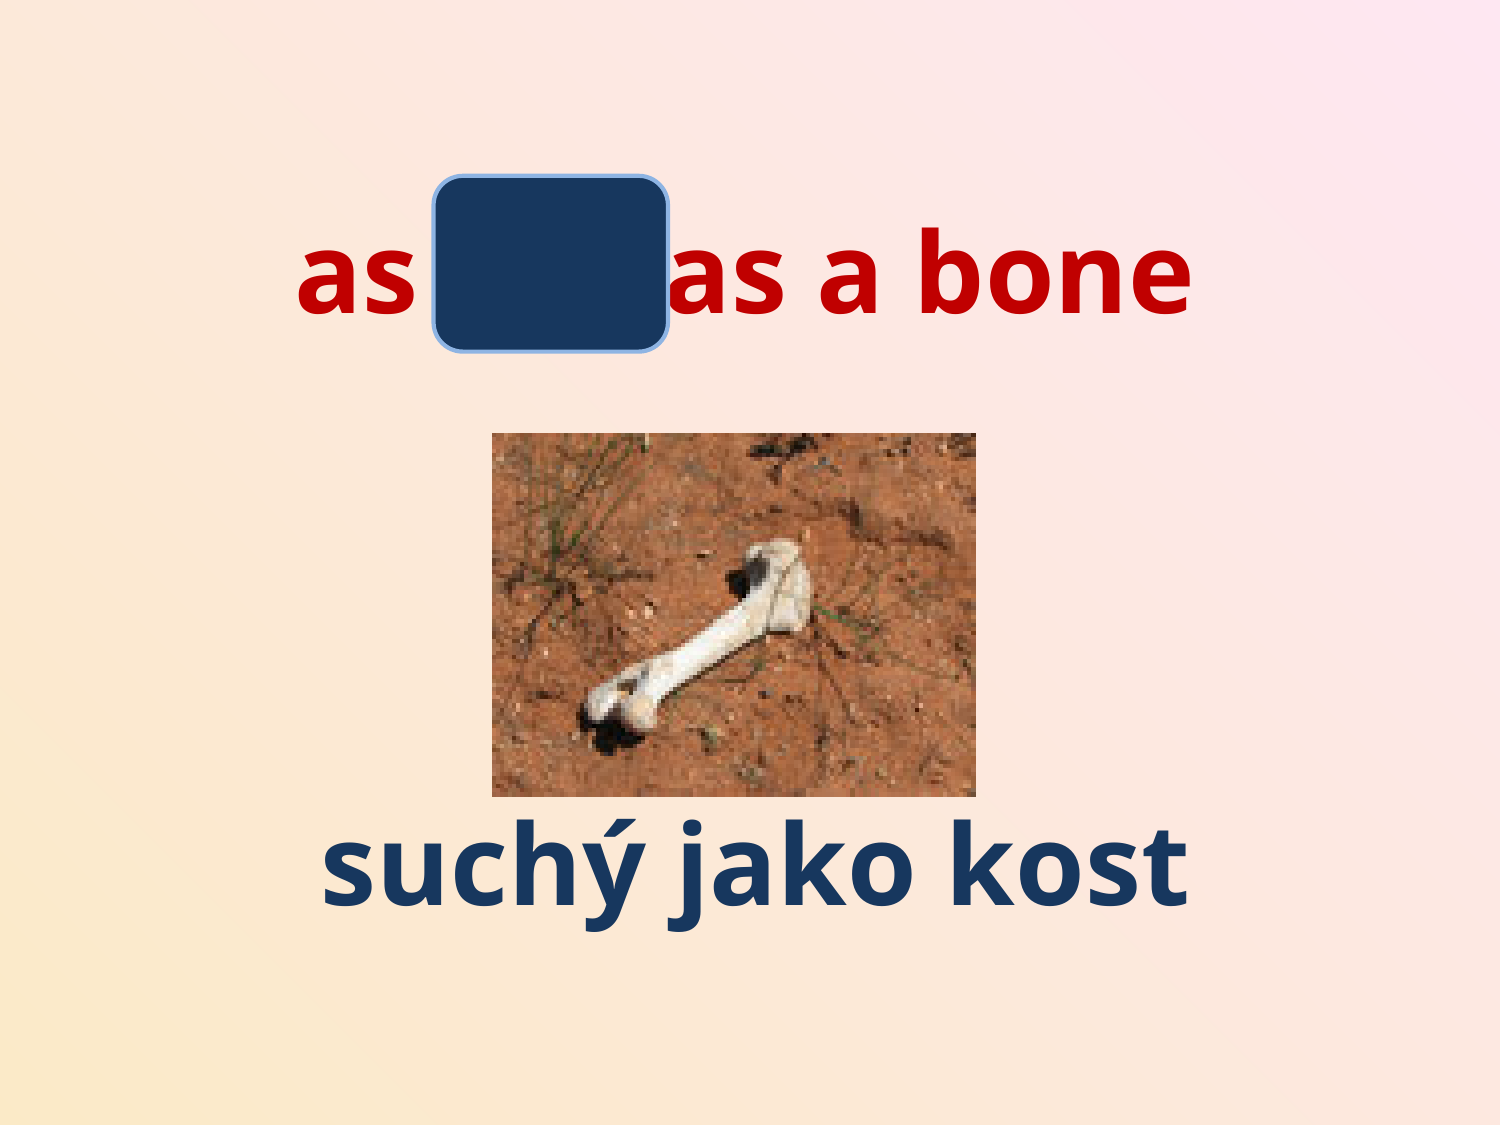

# as dry as a bone
suchý jako kost